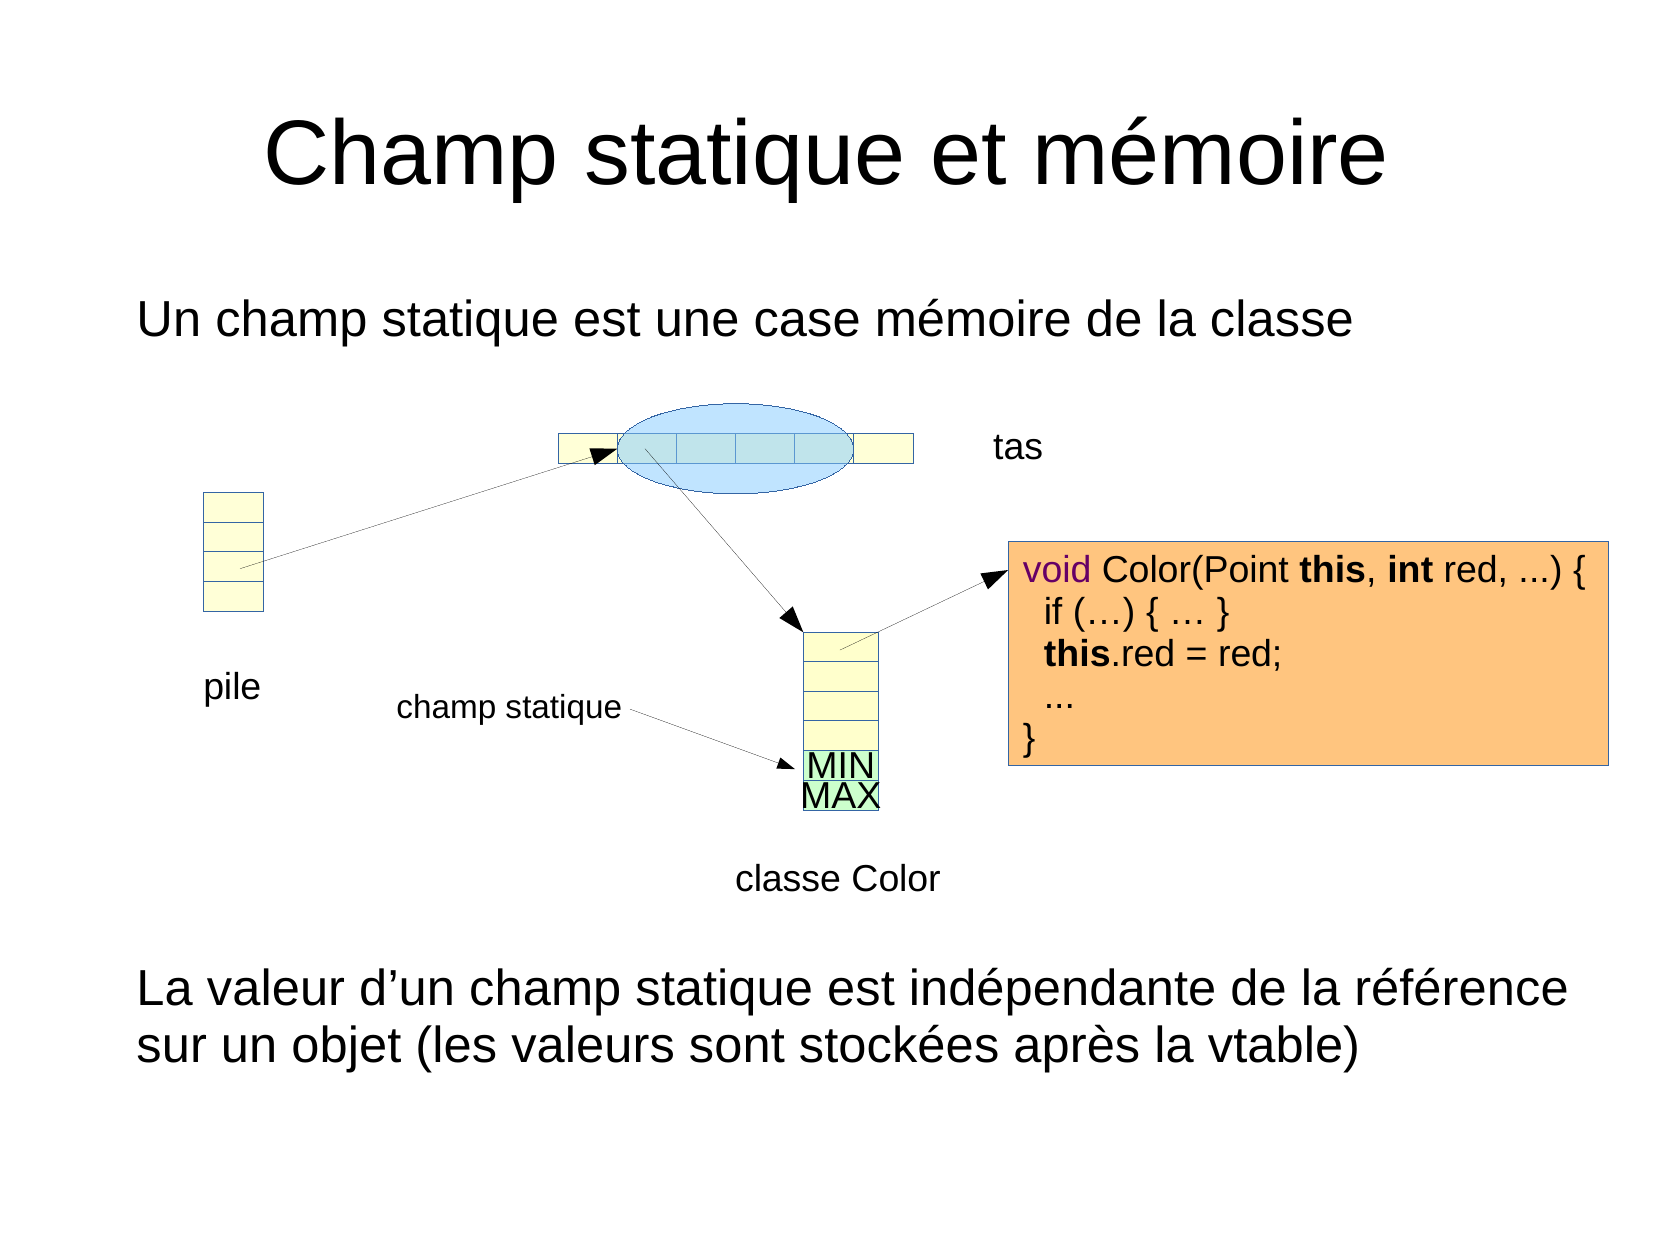

# Champ statique et mémoire
Un champ statique est une case mémoire de la classe
La valeur d’un champ statique est indépendante de la référence sur un objet (les valeurs sont stockées après la vtable)
tas
void Color(Point this, int red, ...) {
 if (…) { … }
 this.red = red;
 ...
}
pile
champ statique
MIN
MAX
classe Color